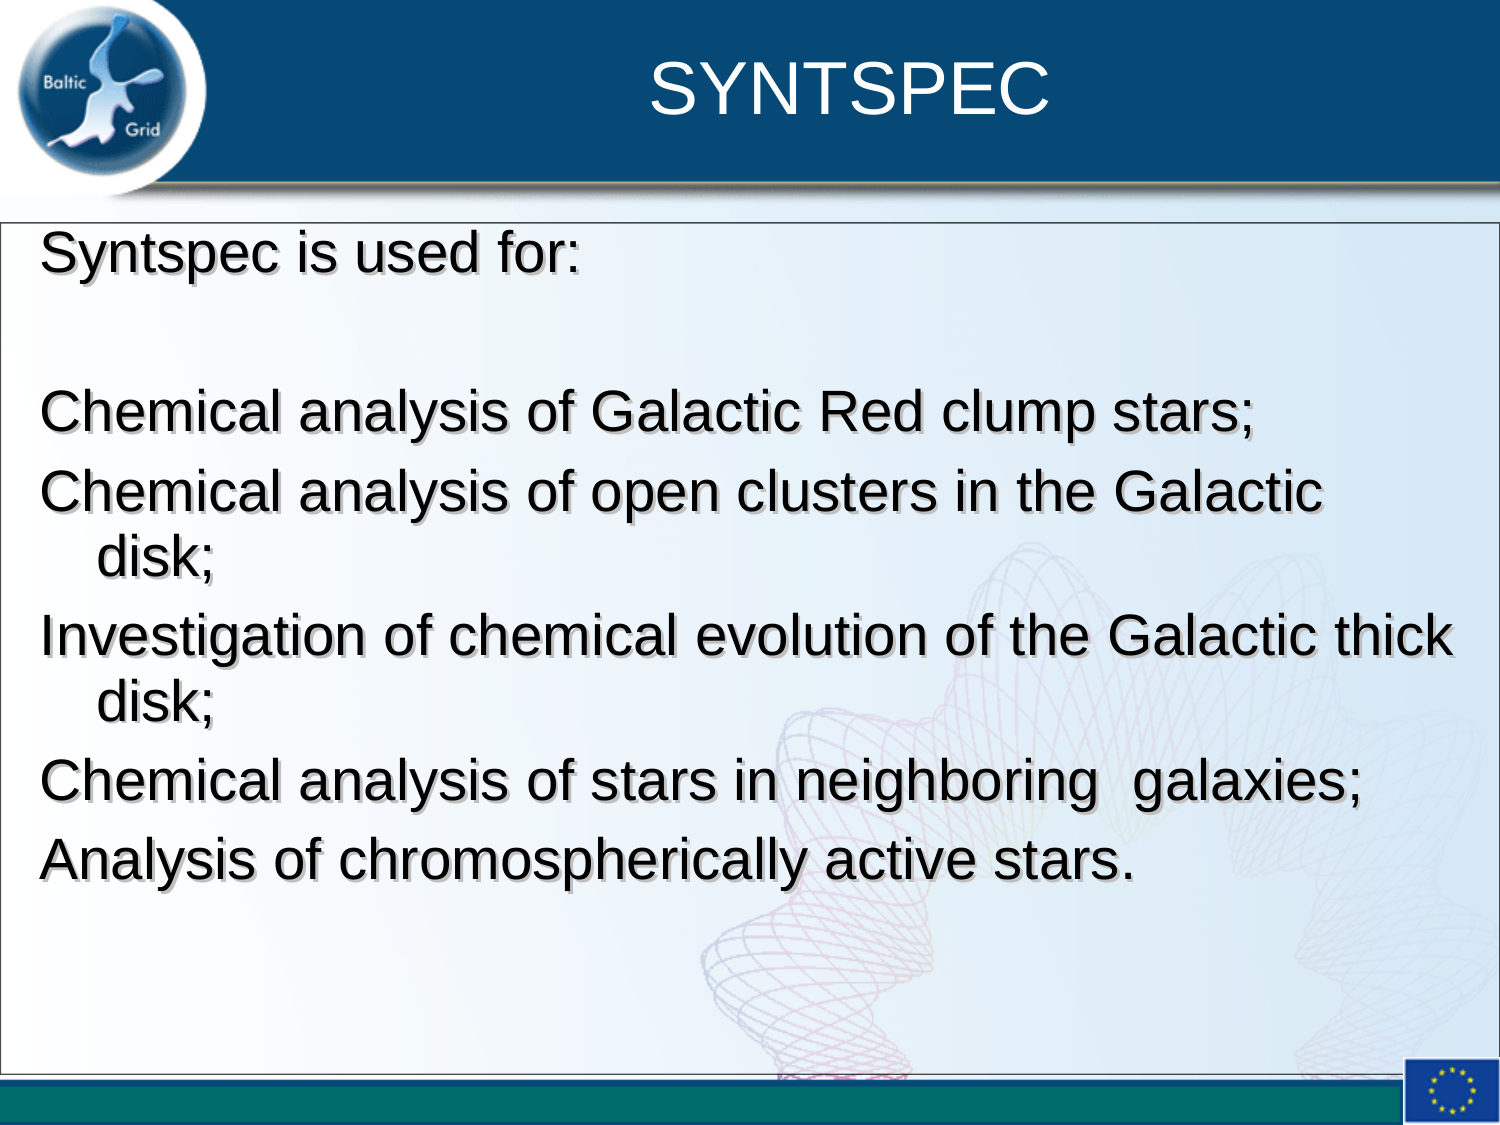

# SYNTSPEC
Syntspec is used for:
Chemical analysis of Galactic Red clump stars;
Chemical analysis of open clusters in the Galactic disk;
Investigation of chemical evolution of the Galactic thick disk;
Chemical analysis of stars in neighboring galaxies;
Analysis of chromospherically active stars.
3